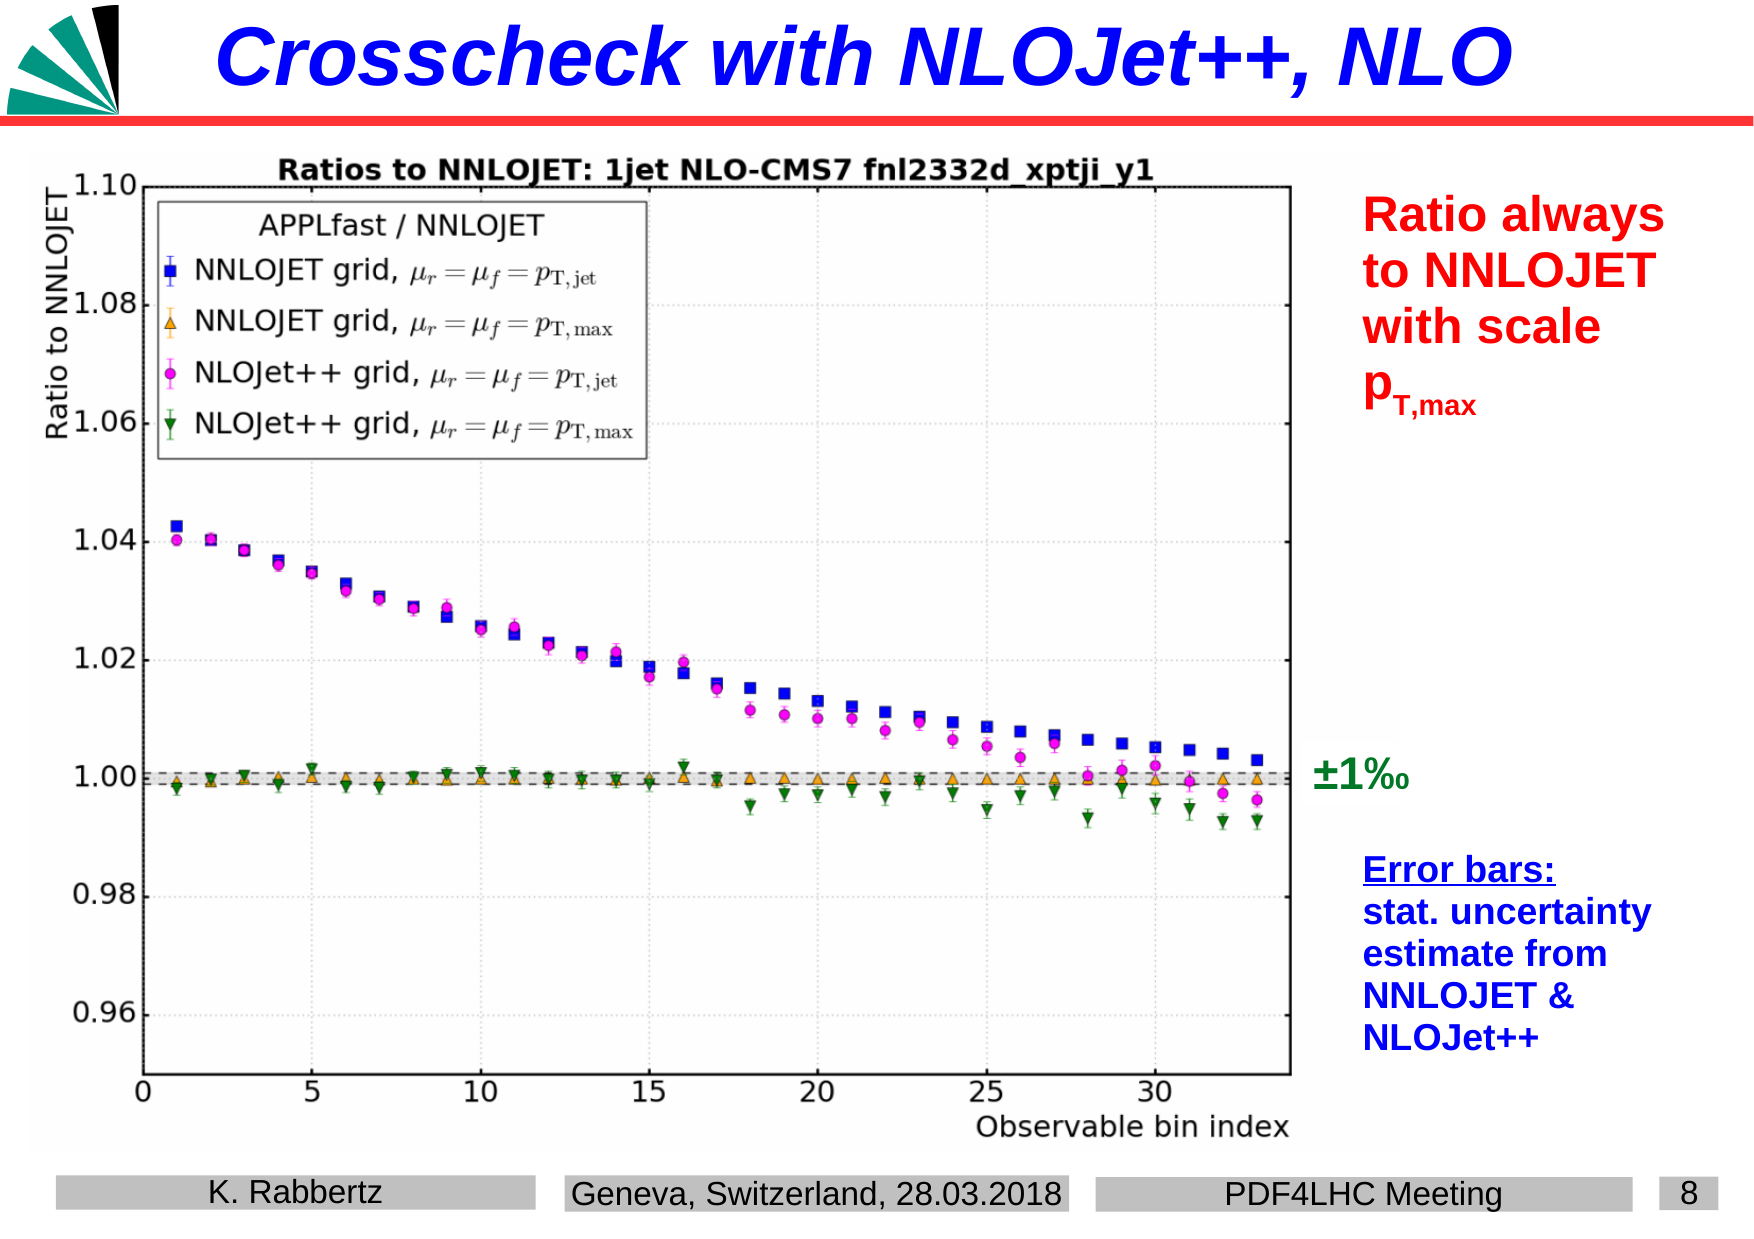

# Crosscheck with NLOJet++, NLO
Ratio always to NNLOJET with scale pT,max
±1‰
Error bars:
stat. uncertainty
estimate from
NNLOJET &
NLOJet++